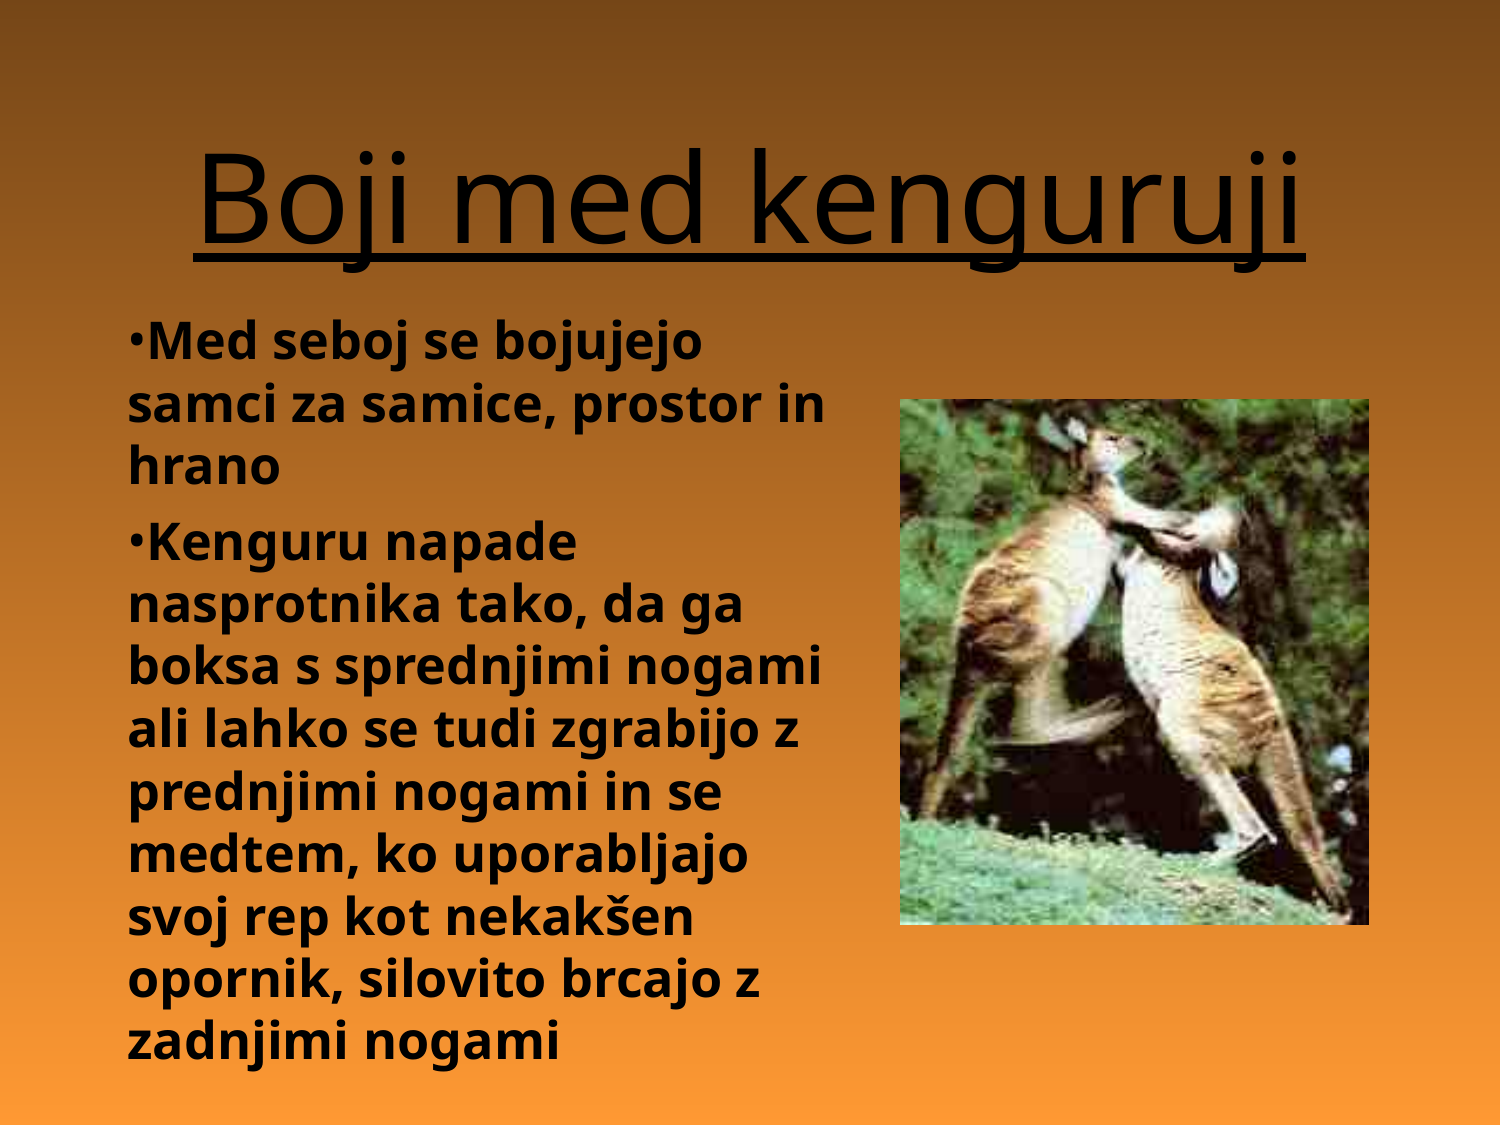

# Boji med kenguruji
Med seboj se bojujejo samci za samice, prostor in hrano
Kenguru napade nasprotnika tako, da ga boksa s sprednjimi nogami ali lahko se tudi zgrabijo z prednjimi nogami in se medtem, ko uporabljajo svoj rep kot nekakšen opornik, silovito brcajo z zadnjimi nogami